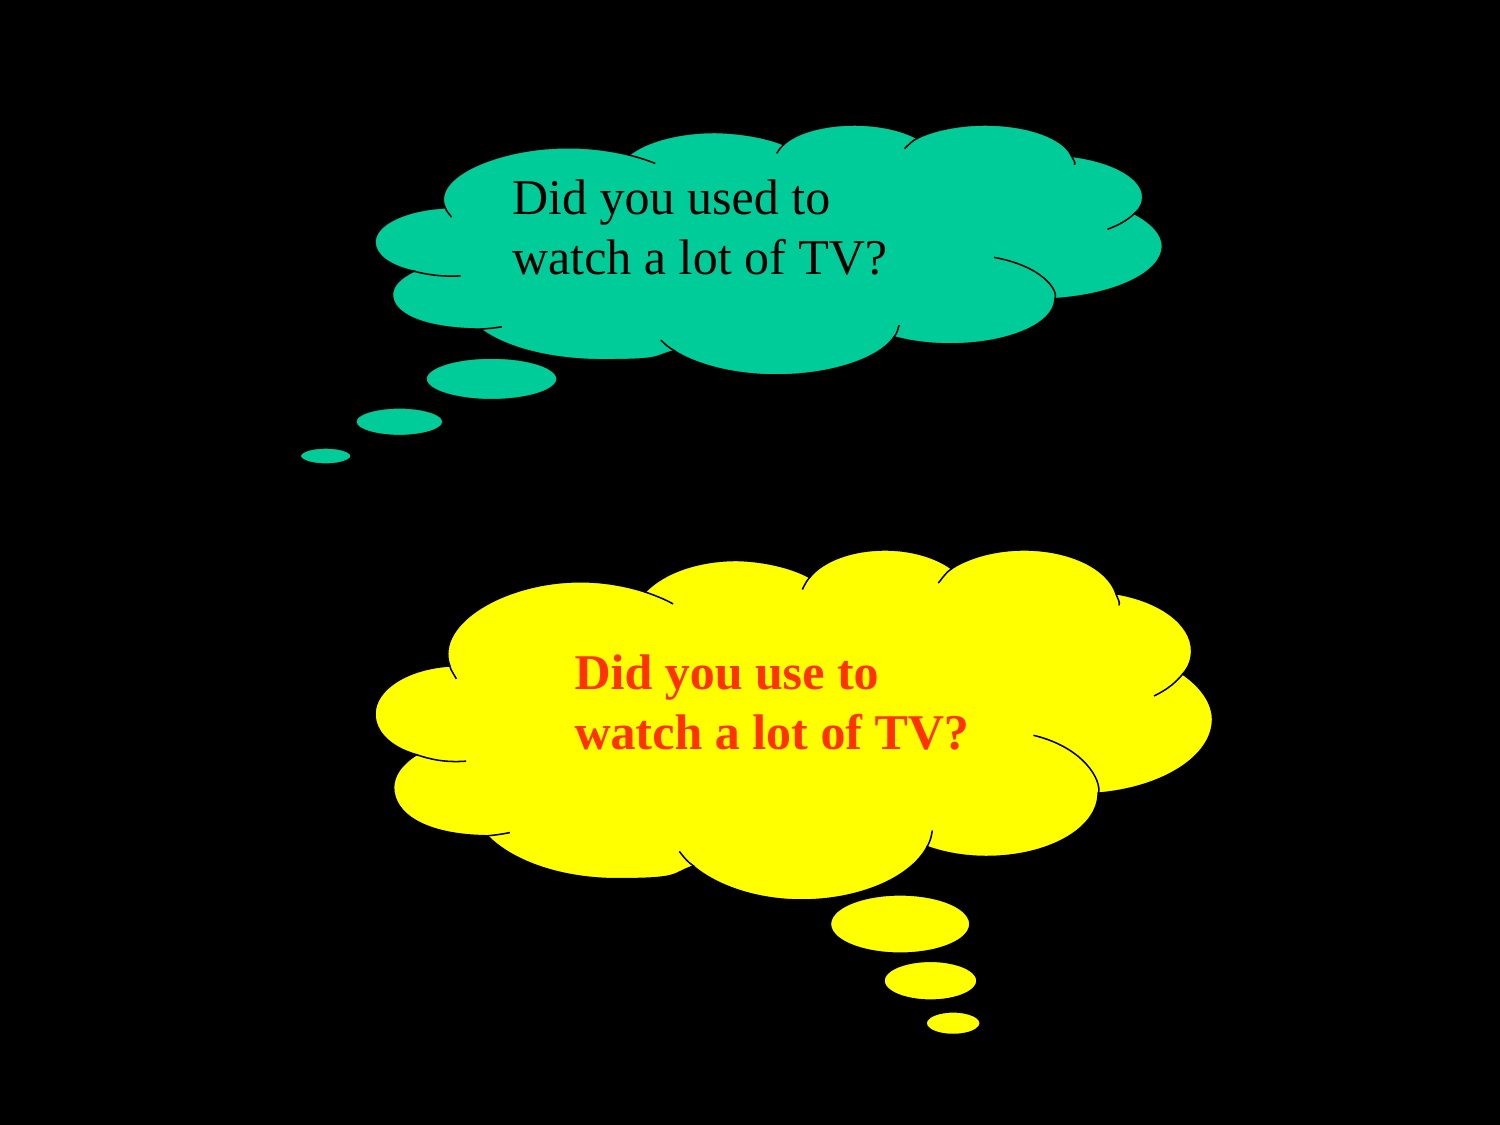

#
Did you used to watch a lot of TV?
Did you use to watch a lot of TV?